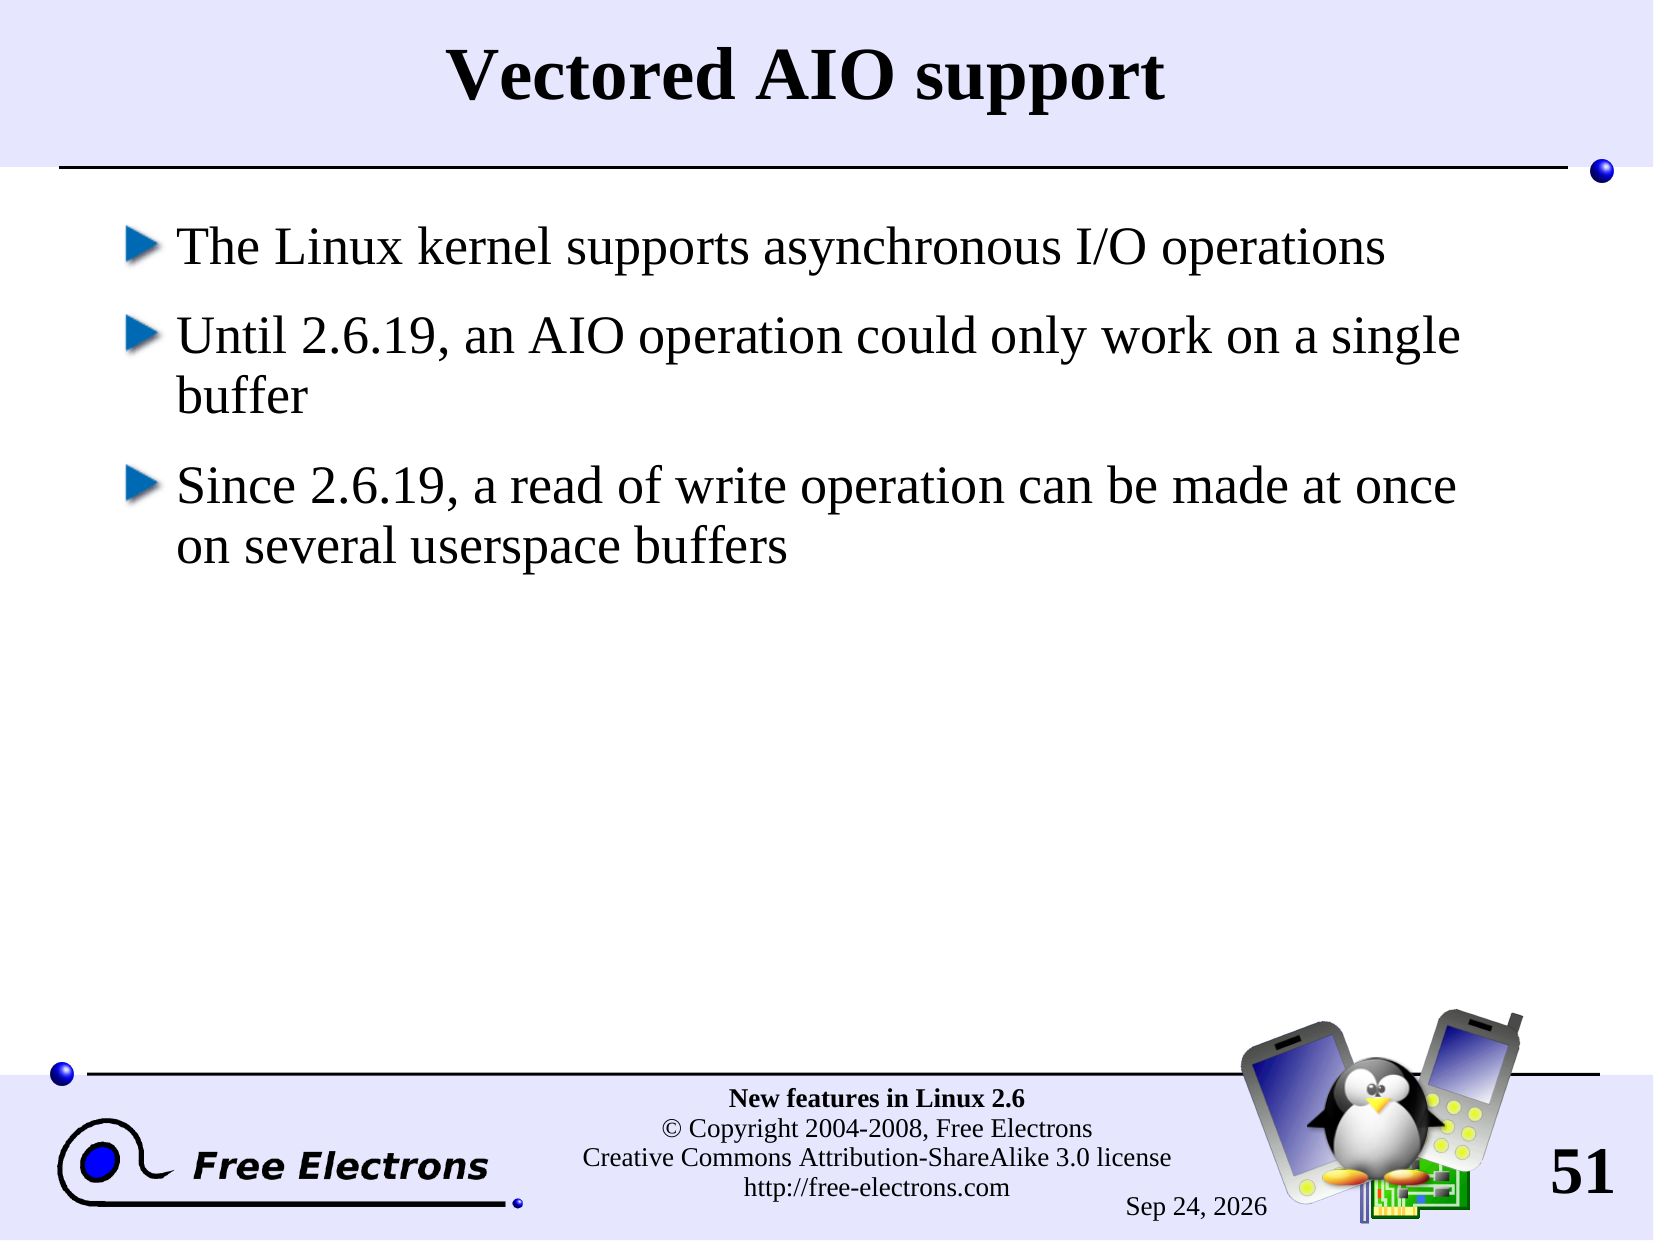

# Vectored AIO support
The Linux kernel supports asynchronous I/O operations
Until 2.6.19, an AIO operation could only work on a single buffer
Since 2.6.19, a read of write operation can be made at once on several userspace buffers